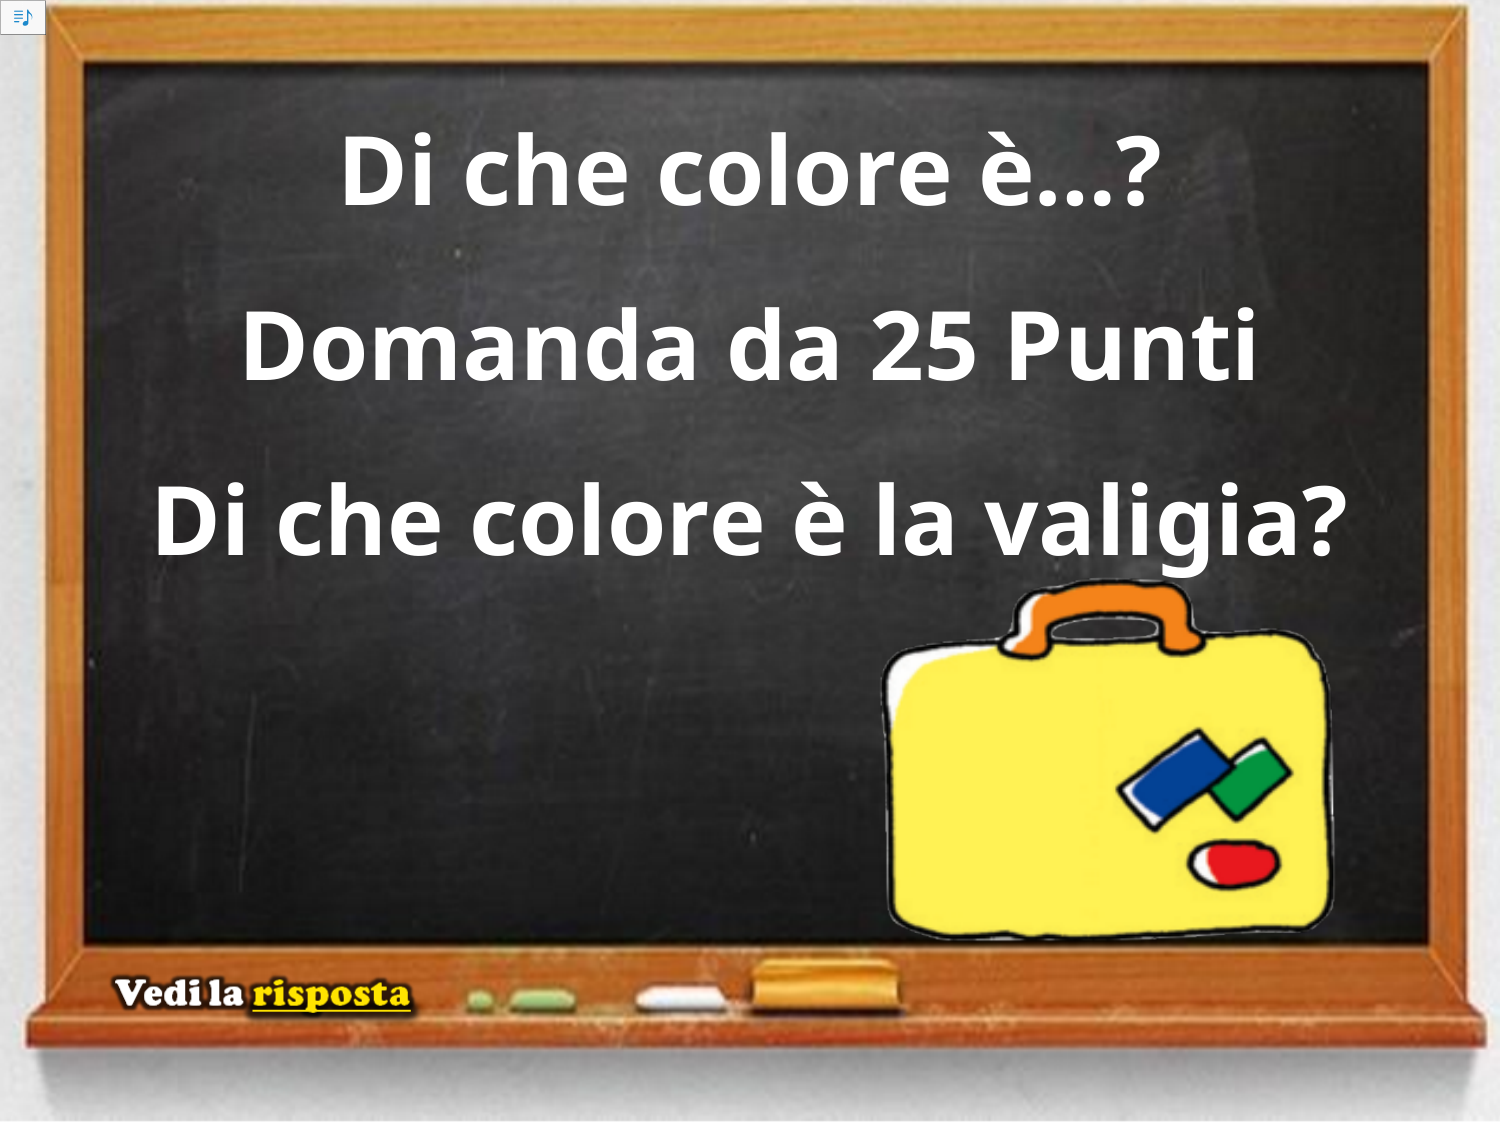

Di che colore è…?
Domanda da 25 Punti
Di che colore è la valigia?